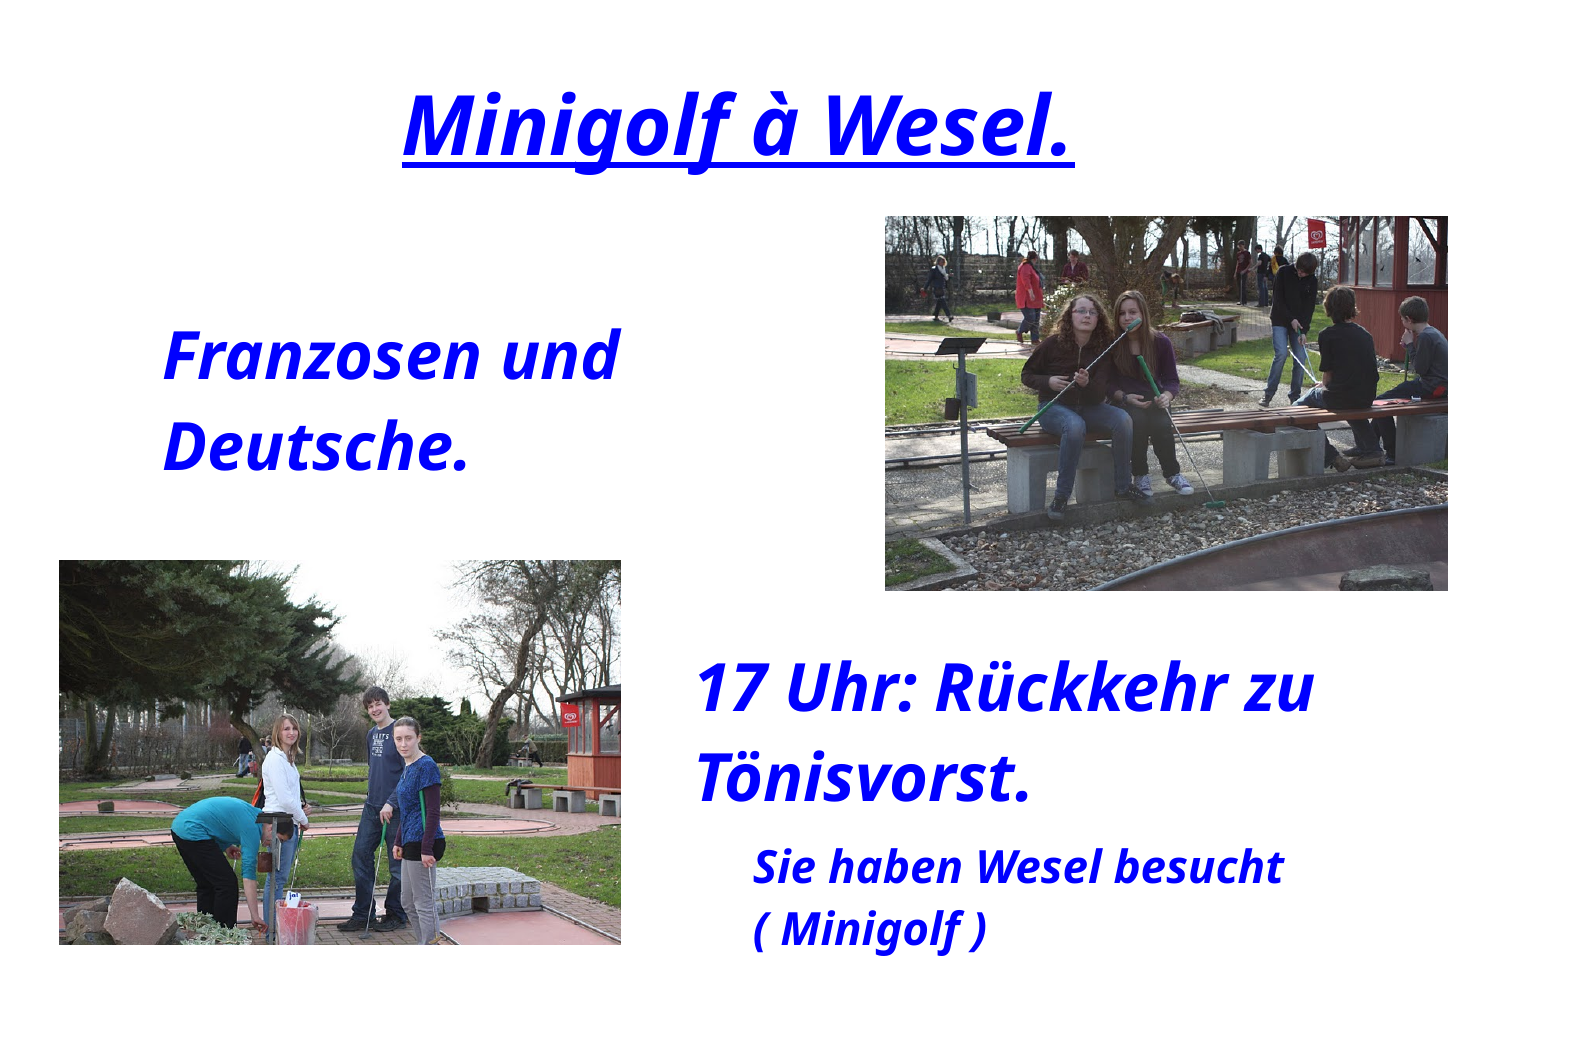

Minigolf à Wesel.
Franzosen und Deutsche.
17 Uhr: Rückkehr zu Tönisvorst.
Sie haben Wesel besucht ( Minigolf )